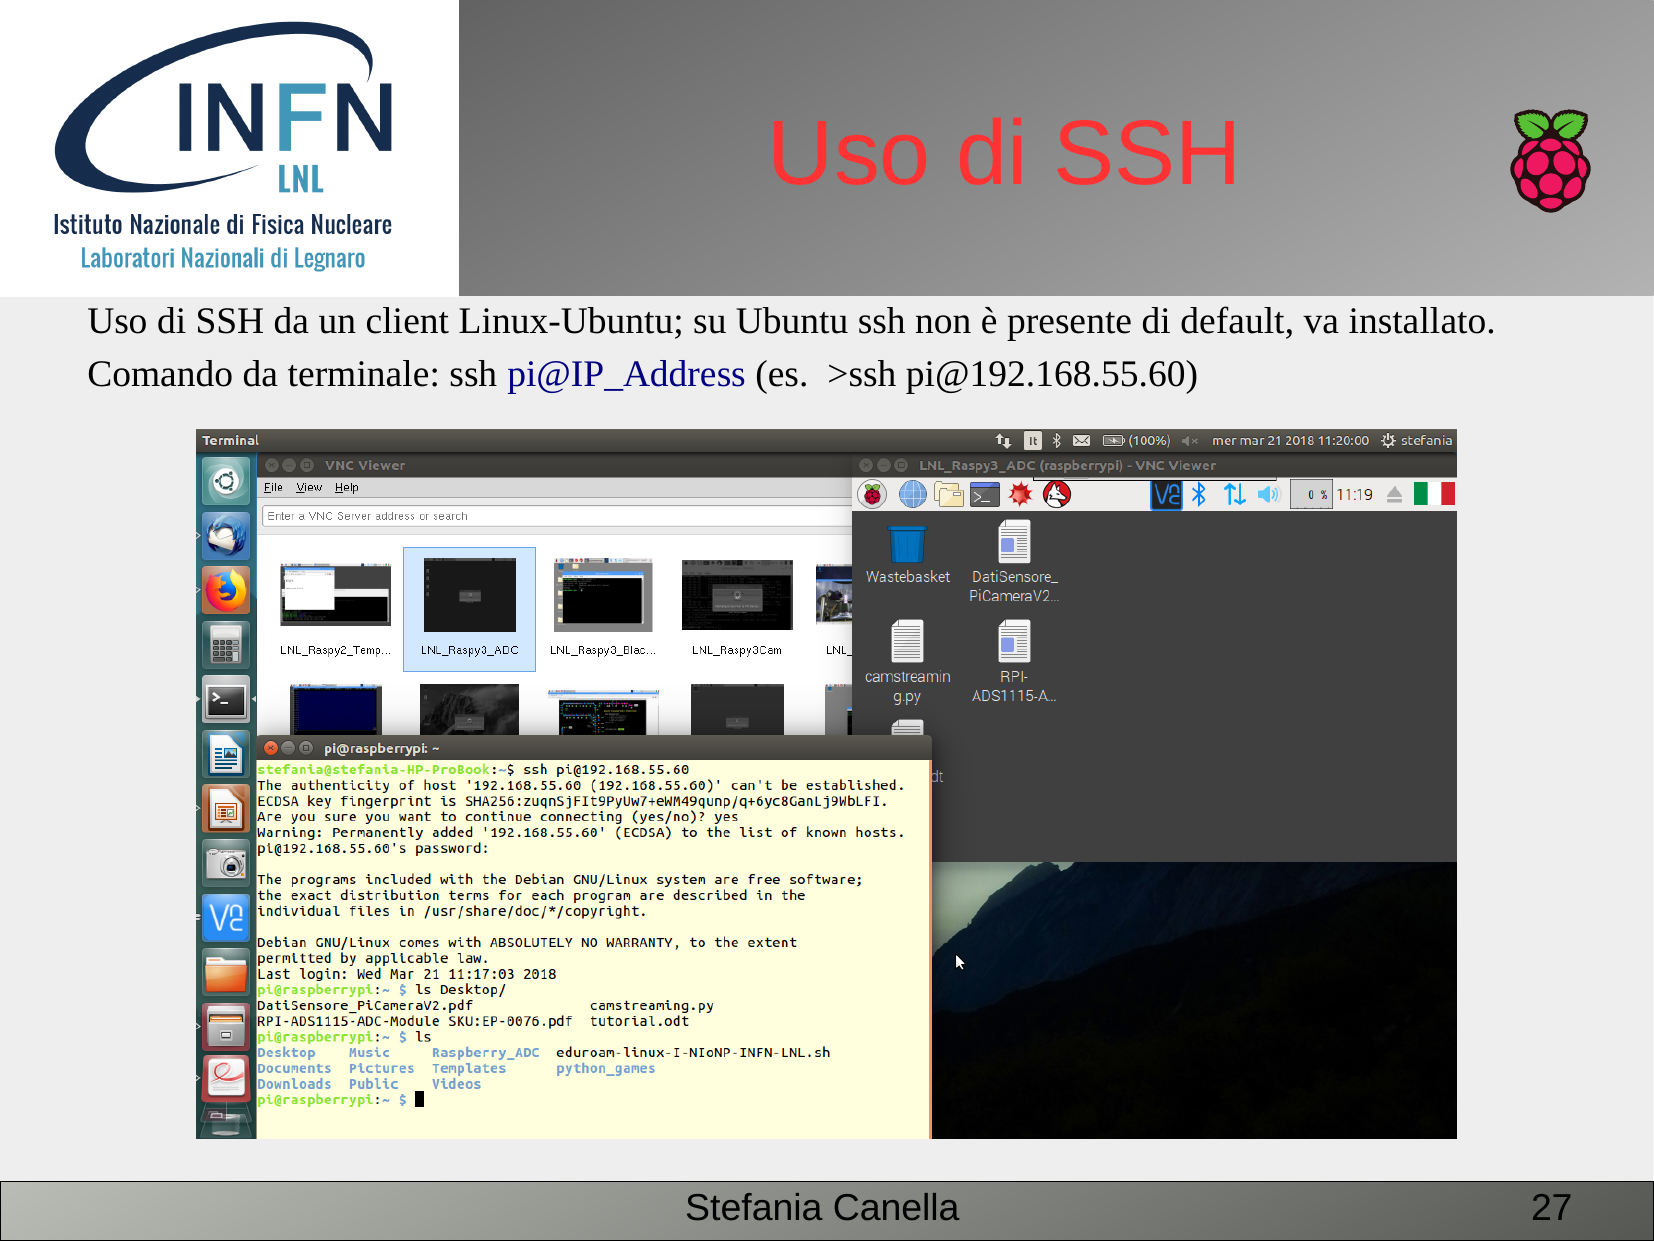

# Uso di SSH
Uso di SSH da un client Linux-Ubuntu; su Ubuntu ssh non è presente di default, va installato.
Comando da terminale: ssh pi@IP_Address (es. >ssh pi@192.168.55.60)
Stefania Canella